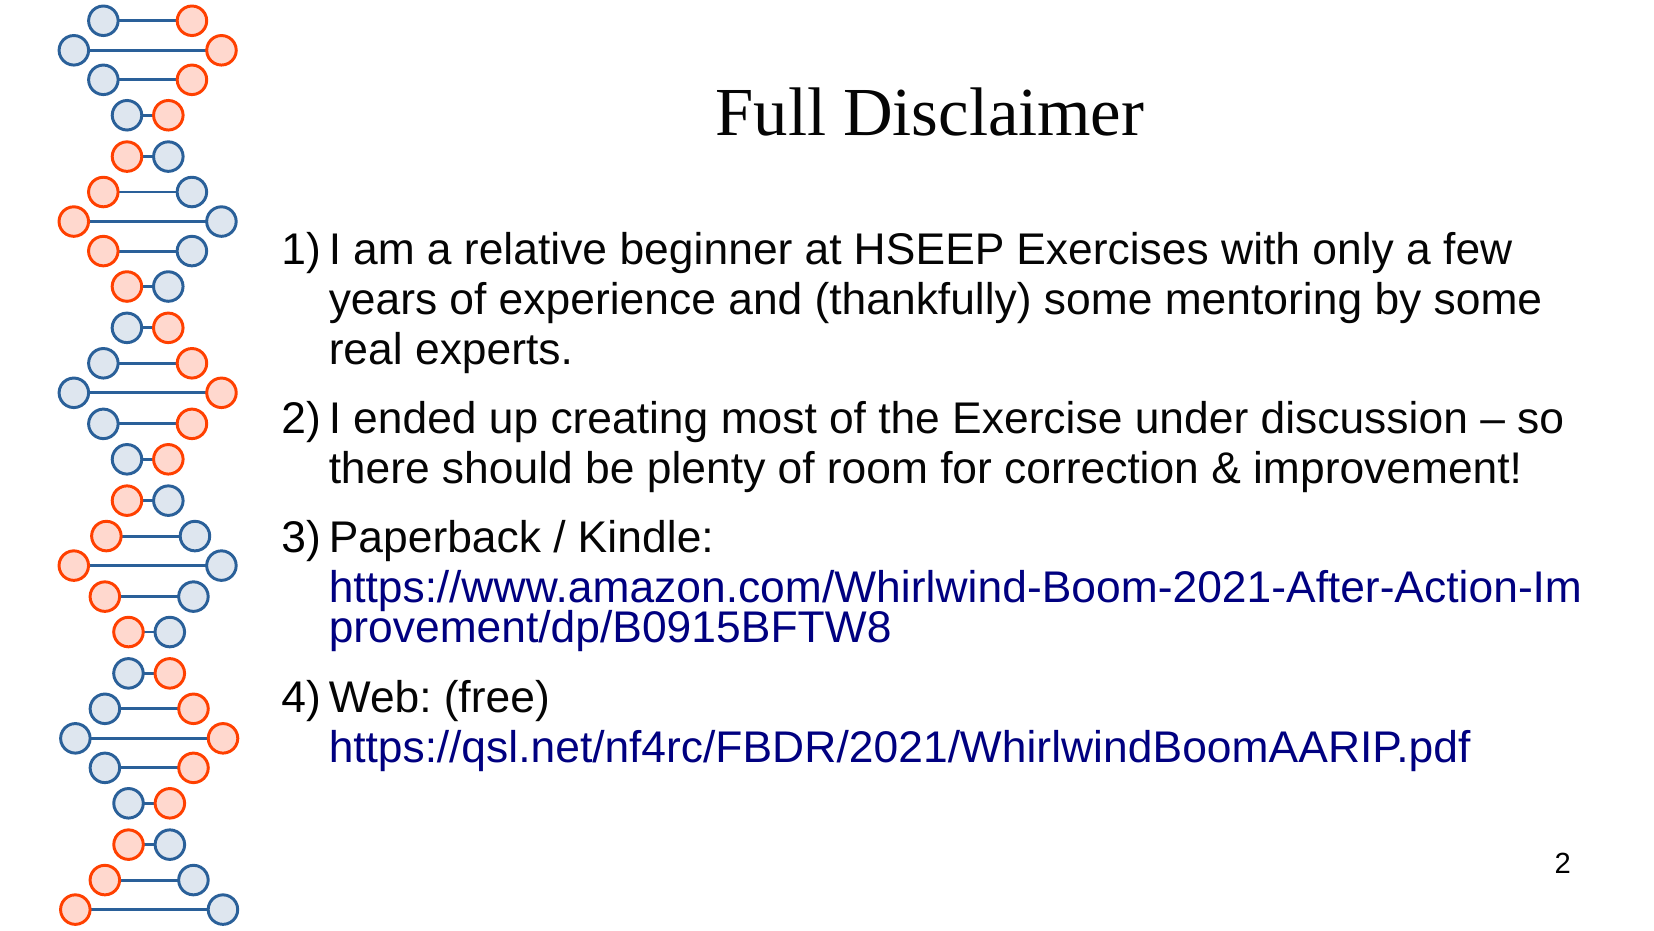

# Full Disclaimer
I am a relative beginner at HSEEP Exercises with only a few years of experience and (thankfully) some mentoring by some real experts.
I ended up creating most of the Exercise under discussion – so there should be plenty of room for correction & improvement!
Paperback / Kindle: https://www.amazon.com/Whirlwind-Boom-2021-After-Action-Improvement/dp/B0915BFTW8
Web: (free) https://qsl.net/nf4rc/FBDR/2021/WhirlwindBoomAARIP.pdf
2